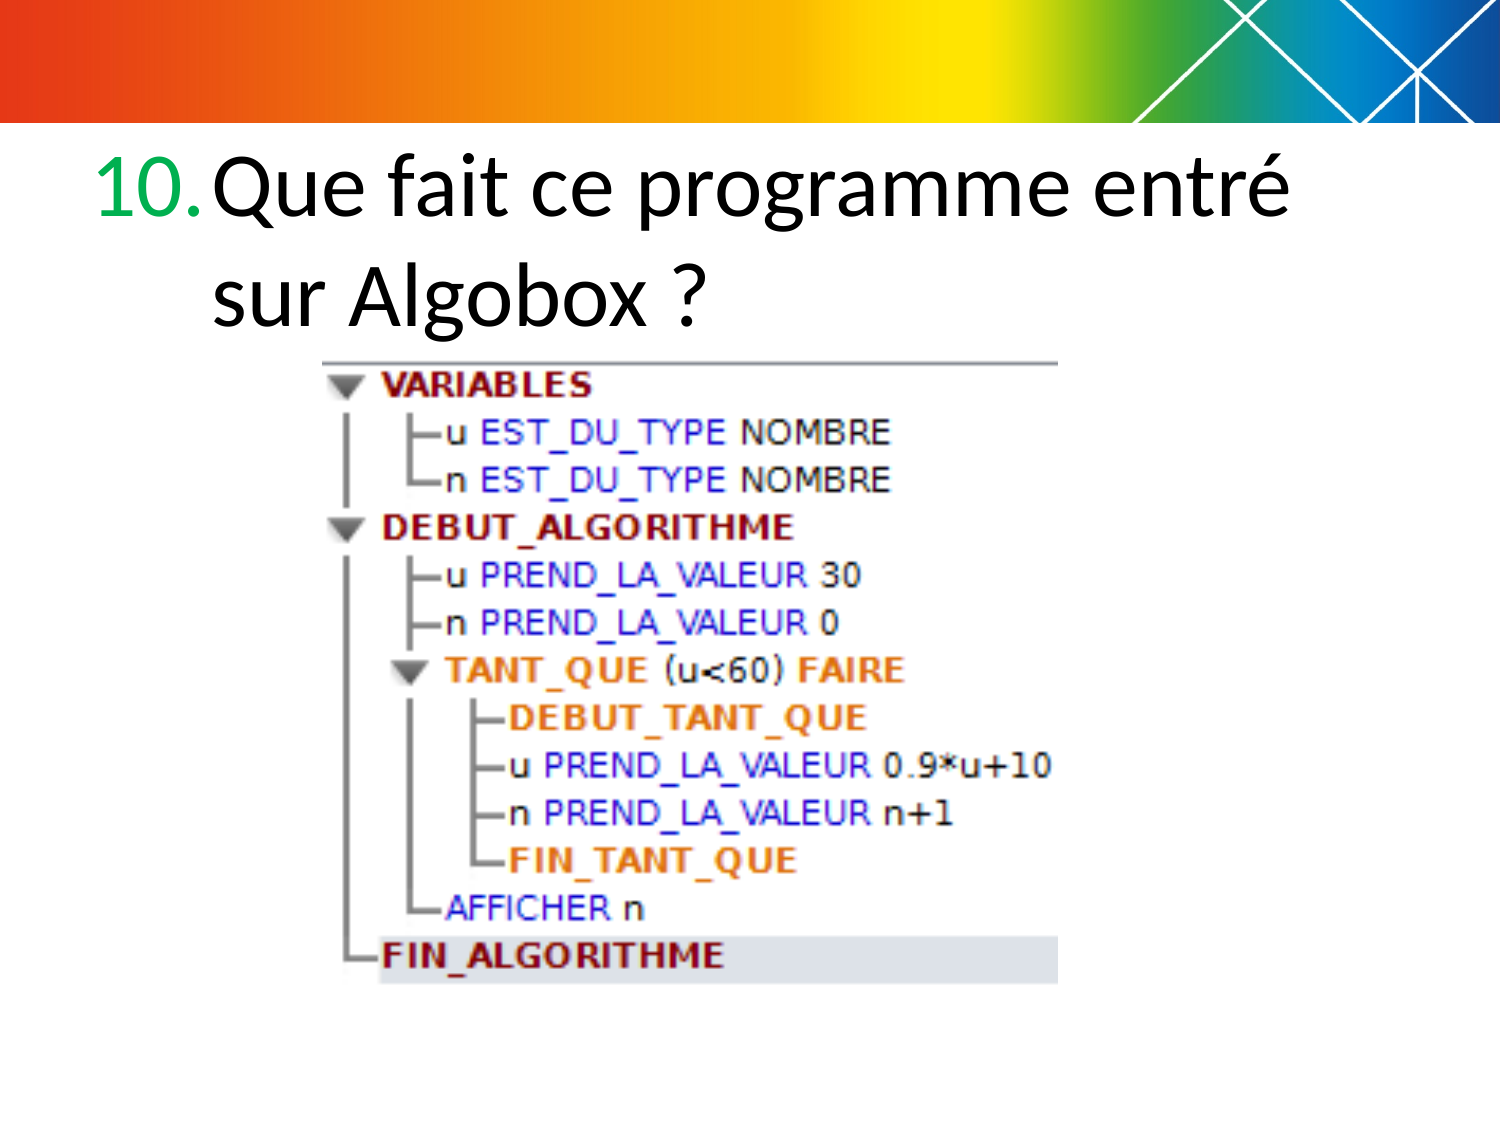

# Que fait ce programme entré sur Algobox ?